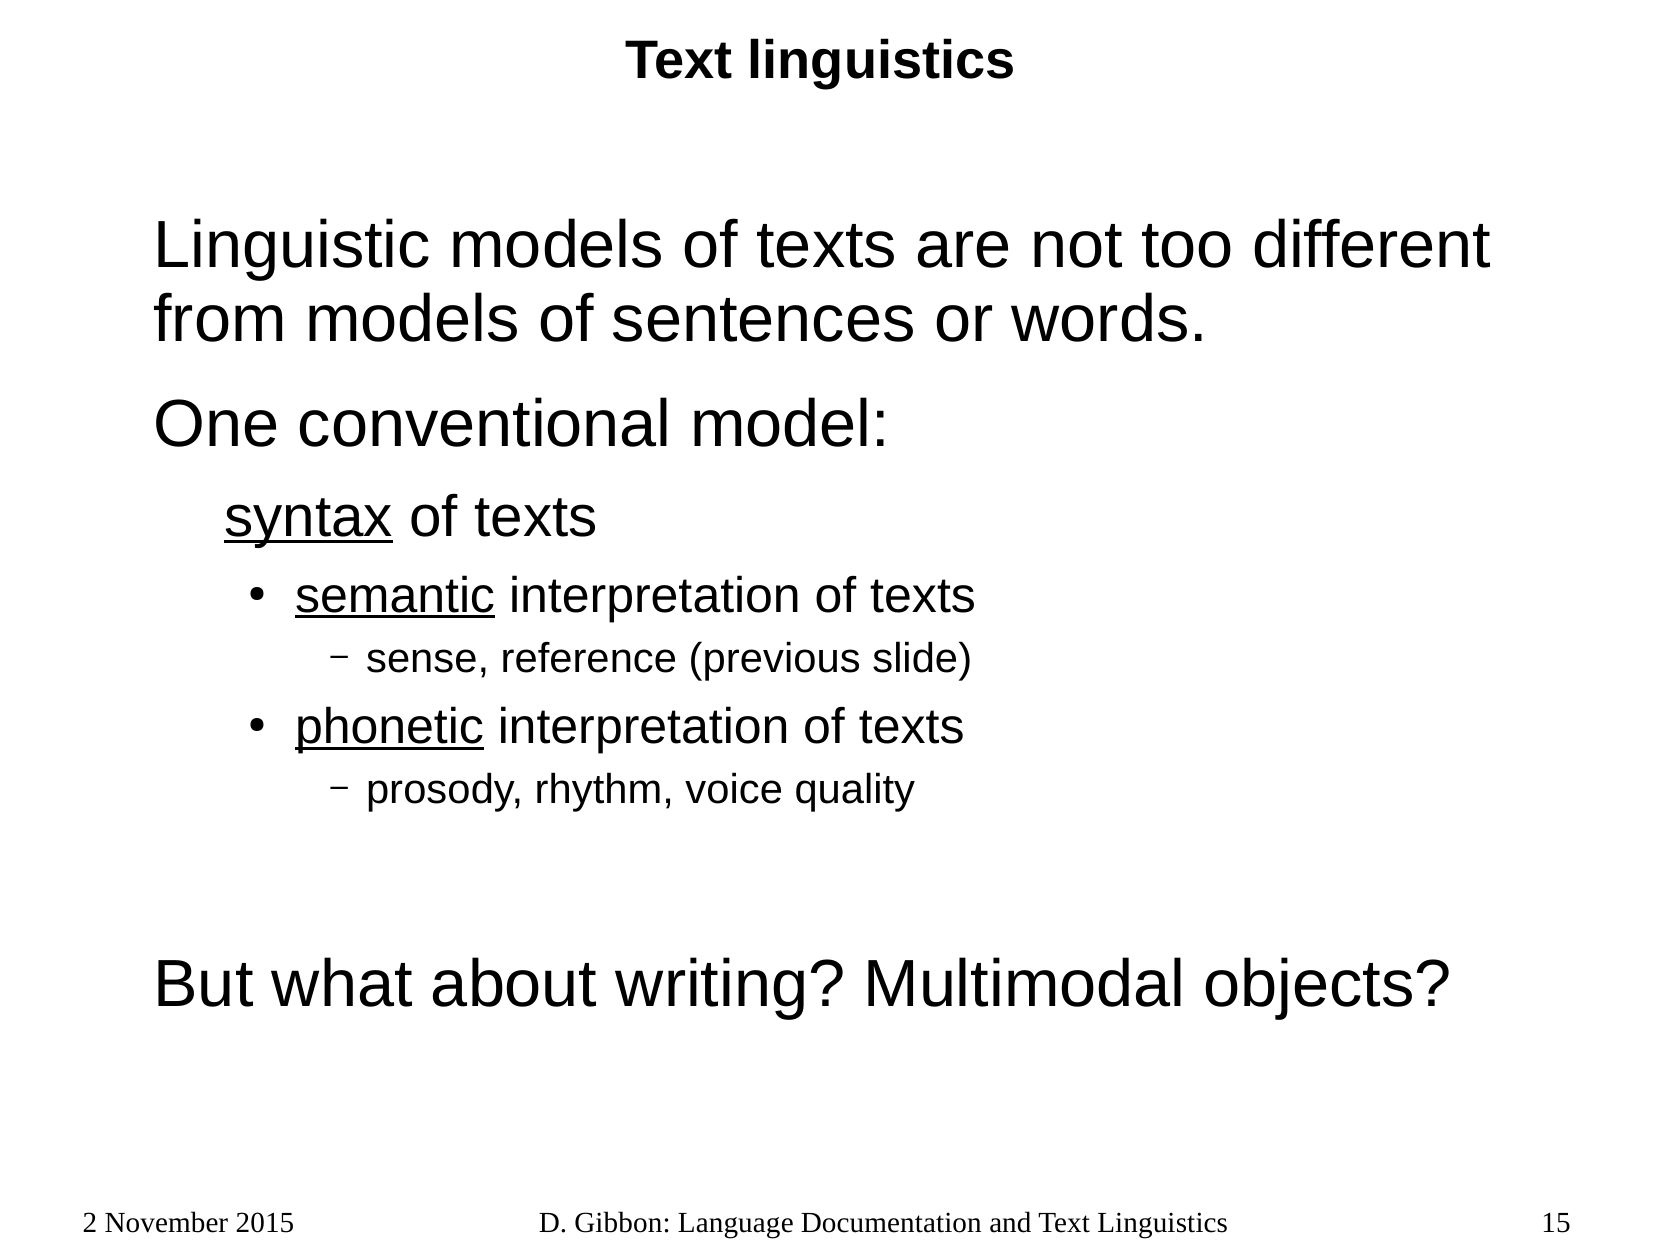

# Text linguistics
Linguistic models of texts are not too different from models of sentences or words.
One conventional model:
syntax of texts
semantic interpretation of texts
sense, reference (previous slide)
phonetic interpretation of texts
prosody, rhythm, voice quality
But what about writing? Multimodal objects?
2 November 2015
D. Gibbon: Language Documentation and Text Linguistics
15